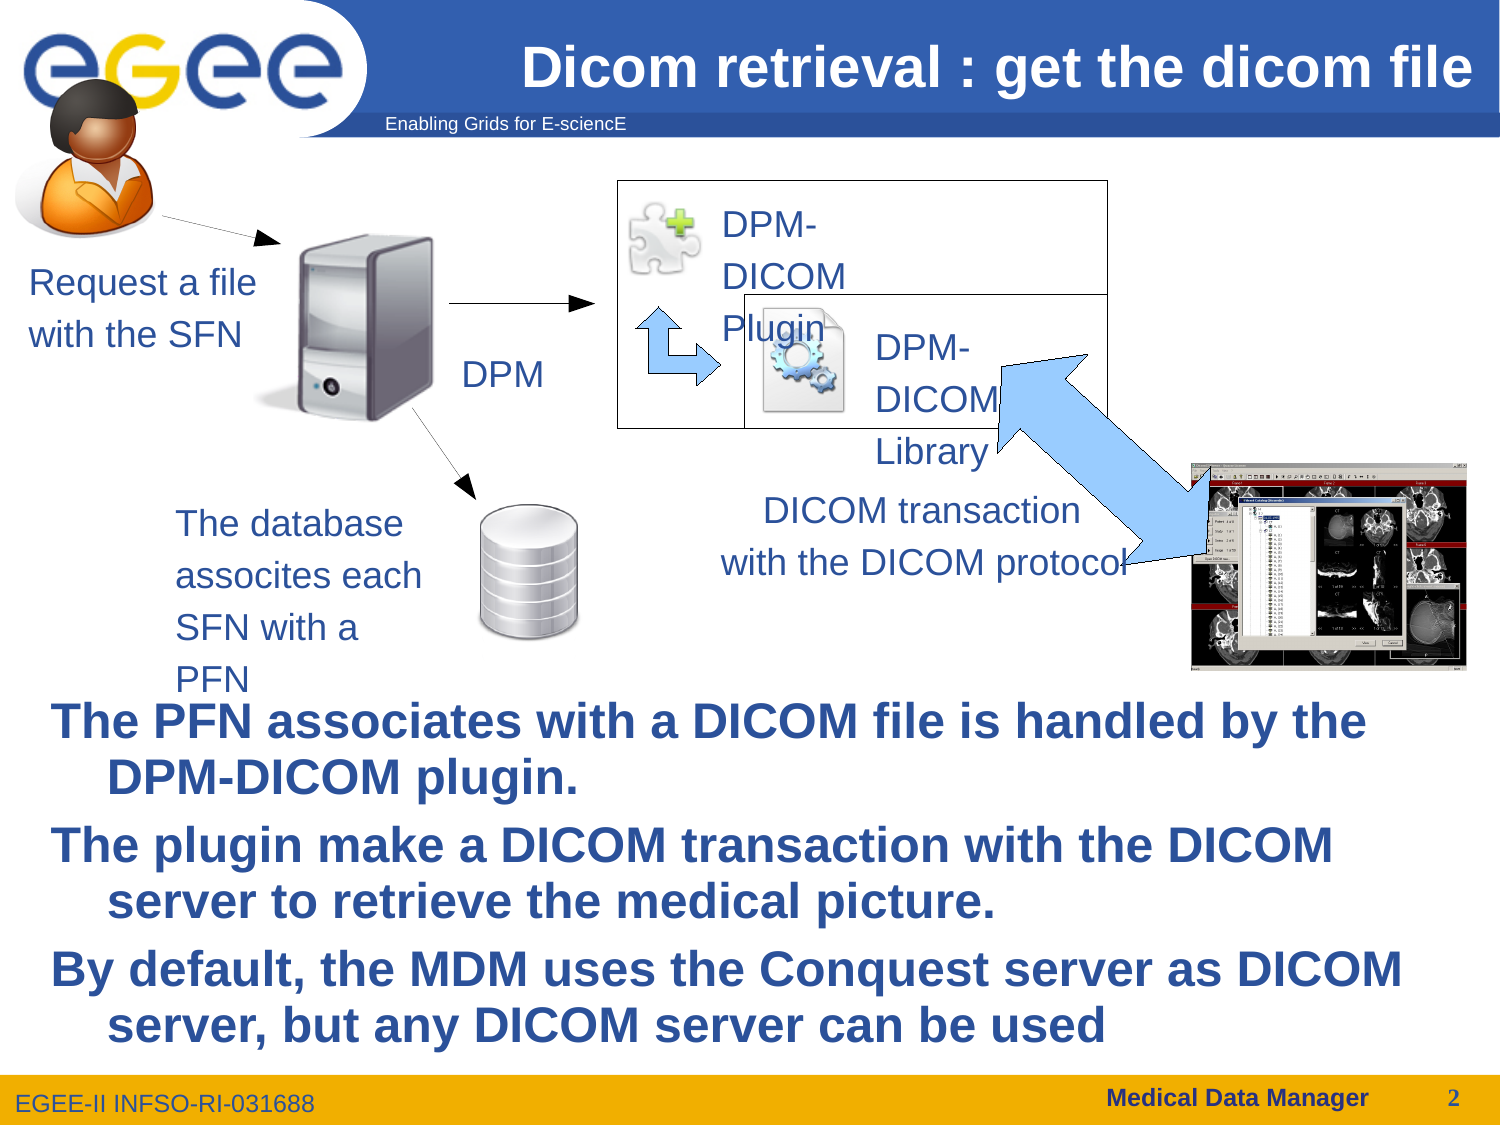

# Dicom retrieval : get the dicom file
DPM-DICOM
Plugin
DPM-DICOM
Library
Request a file
with the SFN
DPM
 DICOM transaction
with the DICOM protocol
The database
assocites each
SFN with a PFN
The PFN associates with a DICOM file is handled by the DPM-DICOM plugin.
The plugin make a DICOM transaction with the DICOM server to retrieve the medical picture.
By default, the MDM uses the Conquest server as DICOM server, but any DICOM server can be used
2